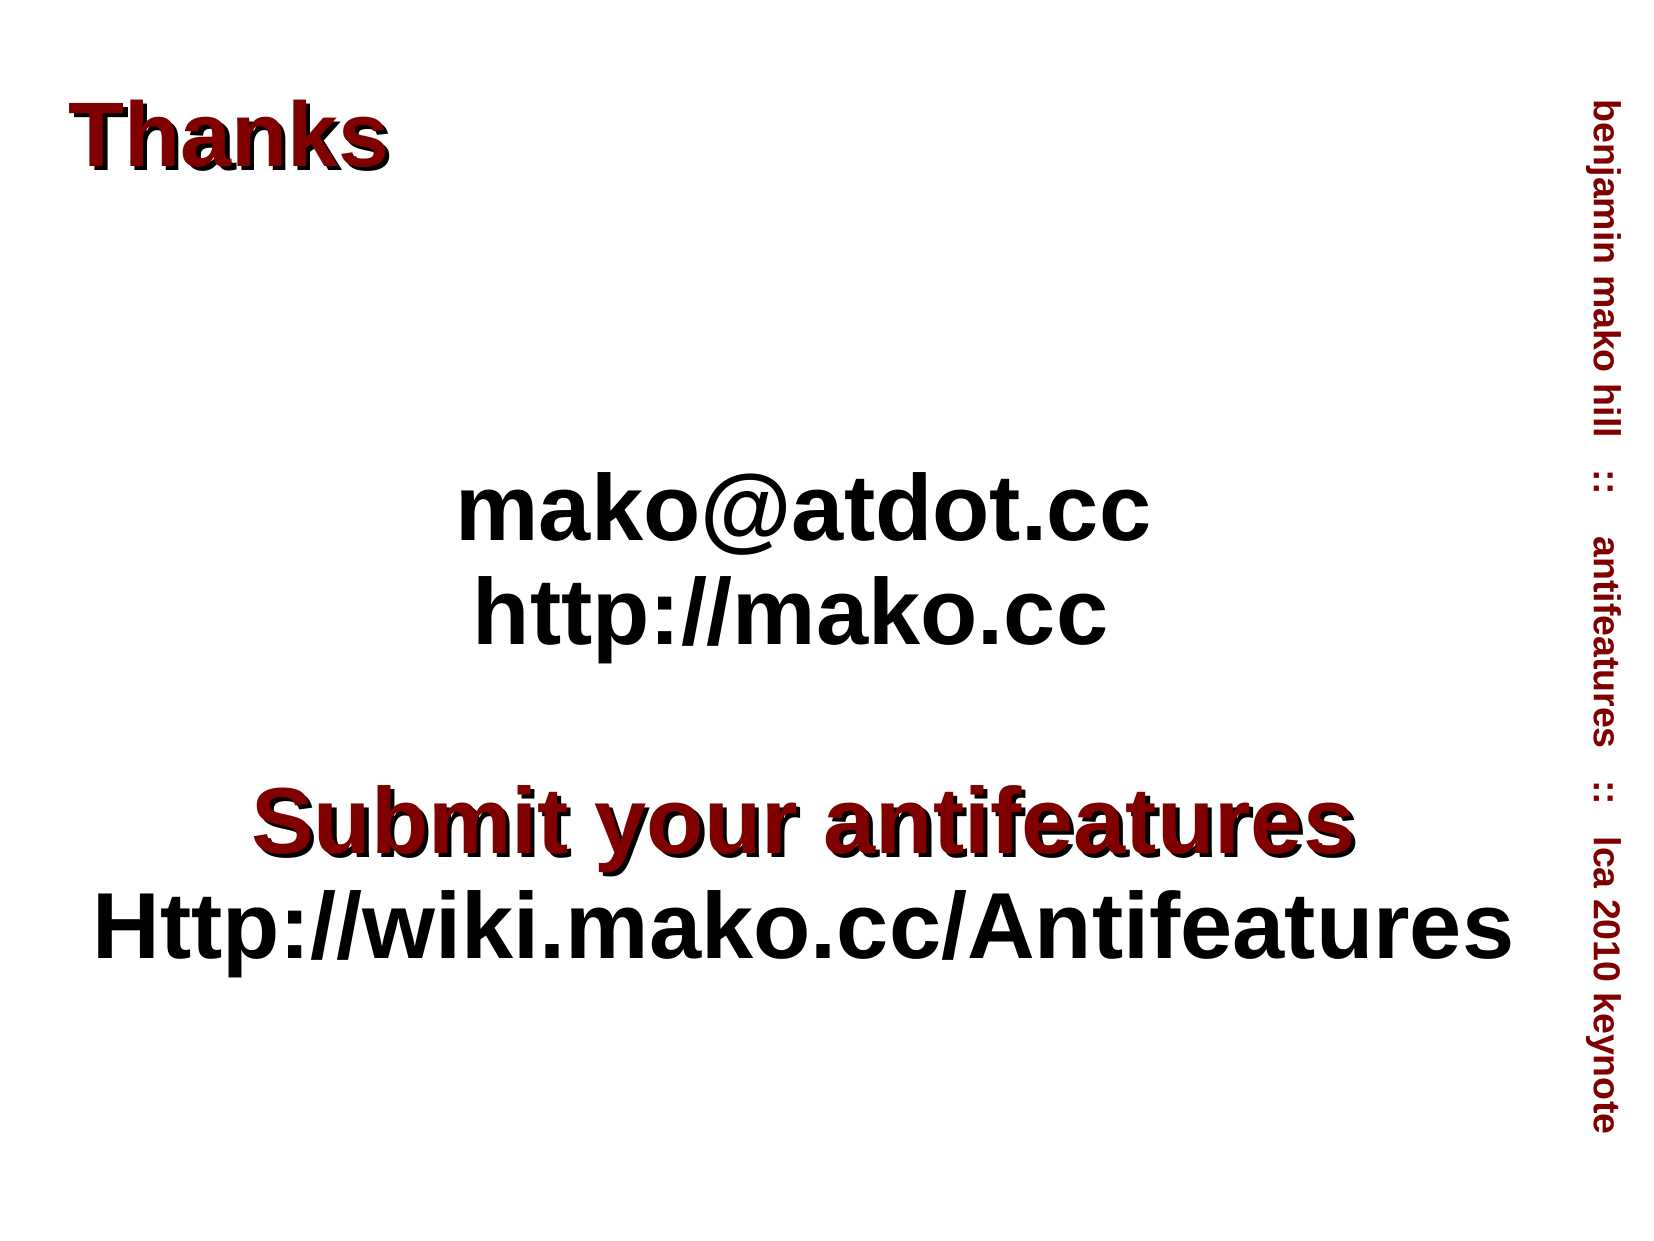

# Thanks
mako@atdot.cc
http://mako.cc
Submit your antifeatures
Http://wiki.mako.cc/Antifeatures